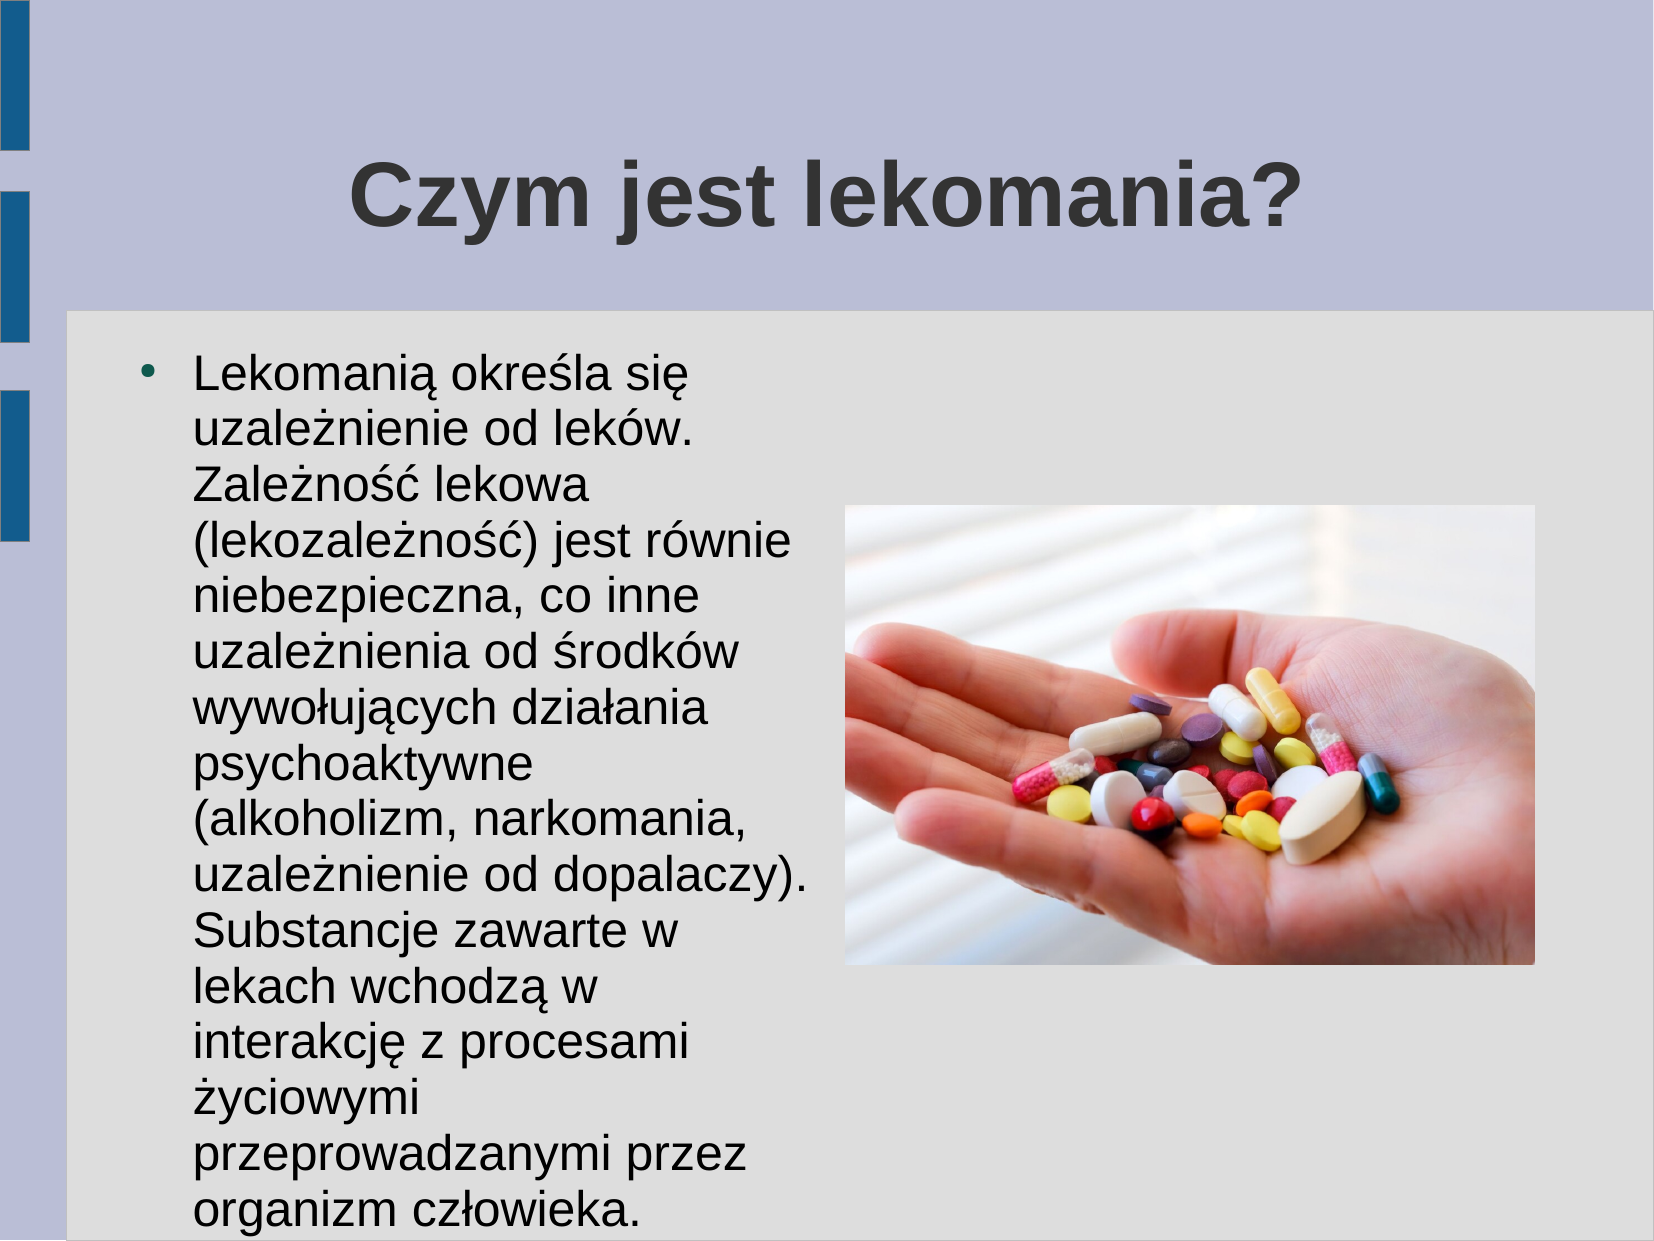

# Czym jest lekomania?
Lekomanią określa się uzależnienie od leków. Zależność lekowa (lekozależność) jest równie niebezpieczna, co inne uzależnienia od środków wywołujących działania psychoaktywne (alkoholizm, narkomania, uzależnienie od dopalaczy). Substancje zawarte w lekach wchodzą w interakcję z procesami życiowymi przeprowadzanymi przez organizm człowieka.